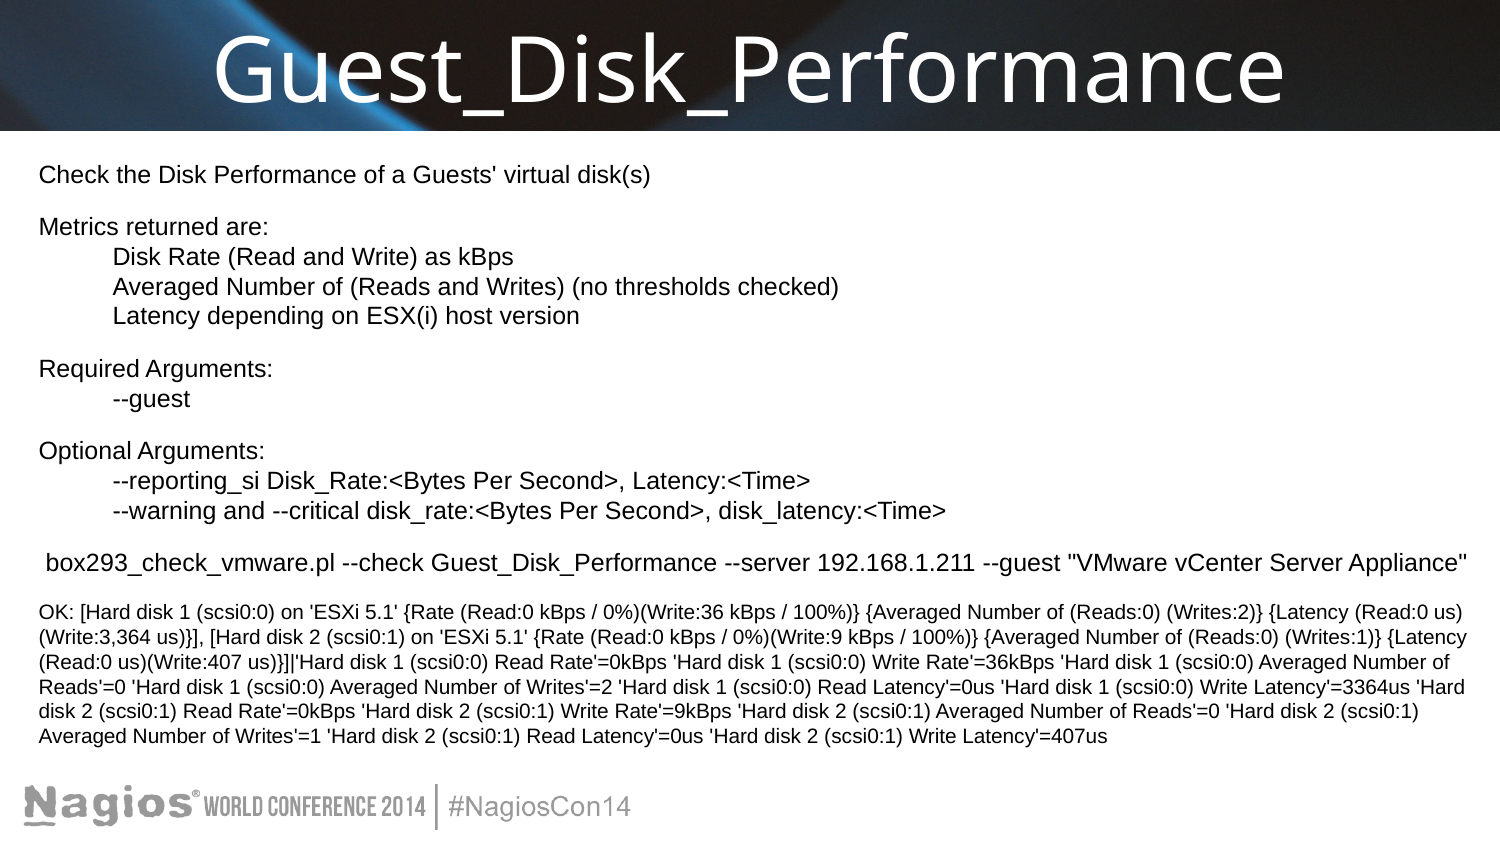

# Guest_Disk_Performance
Check the Disk Performance of a Guests' virtual disk(s)
Metrics returned are:
	Disk Rate (Read and Write) as kBps
	Averaged Number of (Reads and Writes) (no thresholds checked)
	Latency depending on ESX(i) host version
Required Arguments:
	--guest
Optional Arguments:
	--reporting_si Disk_Rate:<Bytes Per Second>, Latency:<Time>
	--warning and --critical disk_rate:<Bytes Per Second>, disk_latency:<Time>
 box293_check_vmware.pl --check Guest_Disk_Performance --server 192.168.1.211 --guest "VMware vCenter Server Appliance"
OK: [Hard disk 1 (scsi0:0) on 'ESXi 5.1' {Rate (Read:0 kBps / 0%)(Write:36 kBps / 100%)} {Averaged Number of (Reads:0) (Writes:2)} {Latency (Read:0 us)(Write:3,364 us)}], [Hard disk 2 (scsi0:1) on 'ESXi 5.1' {Rate (Read:0 kBps / 0%)(Write:9 kBps / 100%)} {Averaged Number of (Reads:0) (Writes:1)} {Latency (Read:0 us)(Write:407 us)}]|'Hard disk 1 (scsi0:0) Read Rate'=0kBps 'Hard disk 1 (scsi0:0) Write Rate'=36kBps 'Hard disk 1 (scsi0:0) Averaged Number of Reads'=0 'Hard disk 1 (scsi0:0) Averaged Number of Writes'=2 'Hard disk 1 (scsi0:0) Read Latency'=0us 'Hard disk 1 (scsi0:0) Write Latency'=3364us 'Hard disk 2 (scsi0:1) Read Rate'=0kBps 'Hard disk 2 (scsi0:1) Write Rate'=9kBps 'Hard disk 2 (scsi0:1) Averaged Number of Reads'=0 'Hard disk 2 (scsi0:1) Averaged Number of Writes'=1 'Hard disk 2 (scsi0:1) Read Latency'=0us 'Hard disk 2 (scsi0:1) Write Latency'=407us